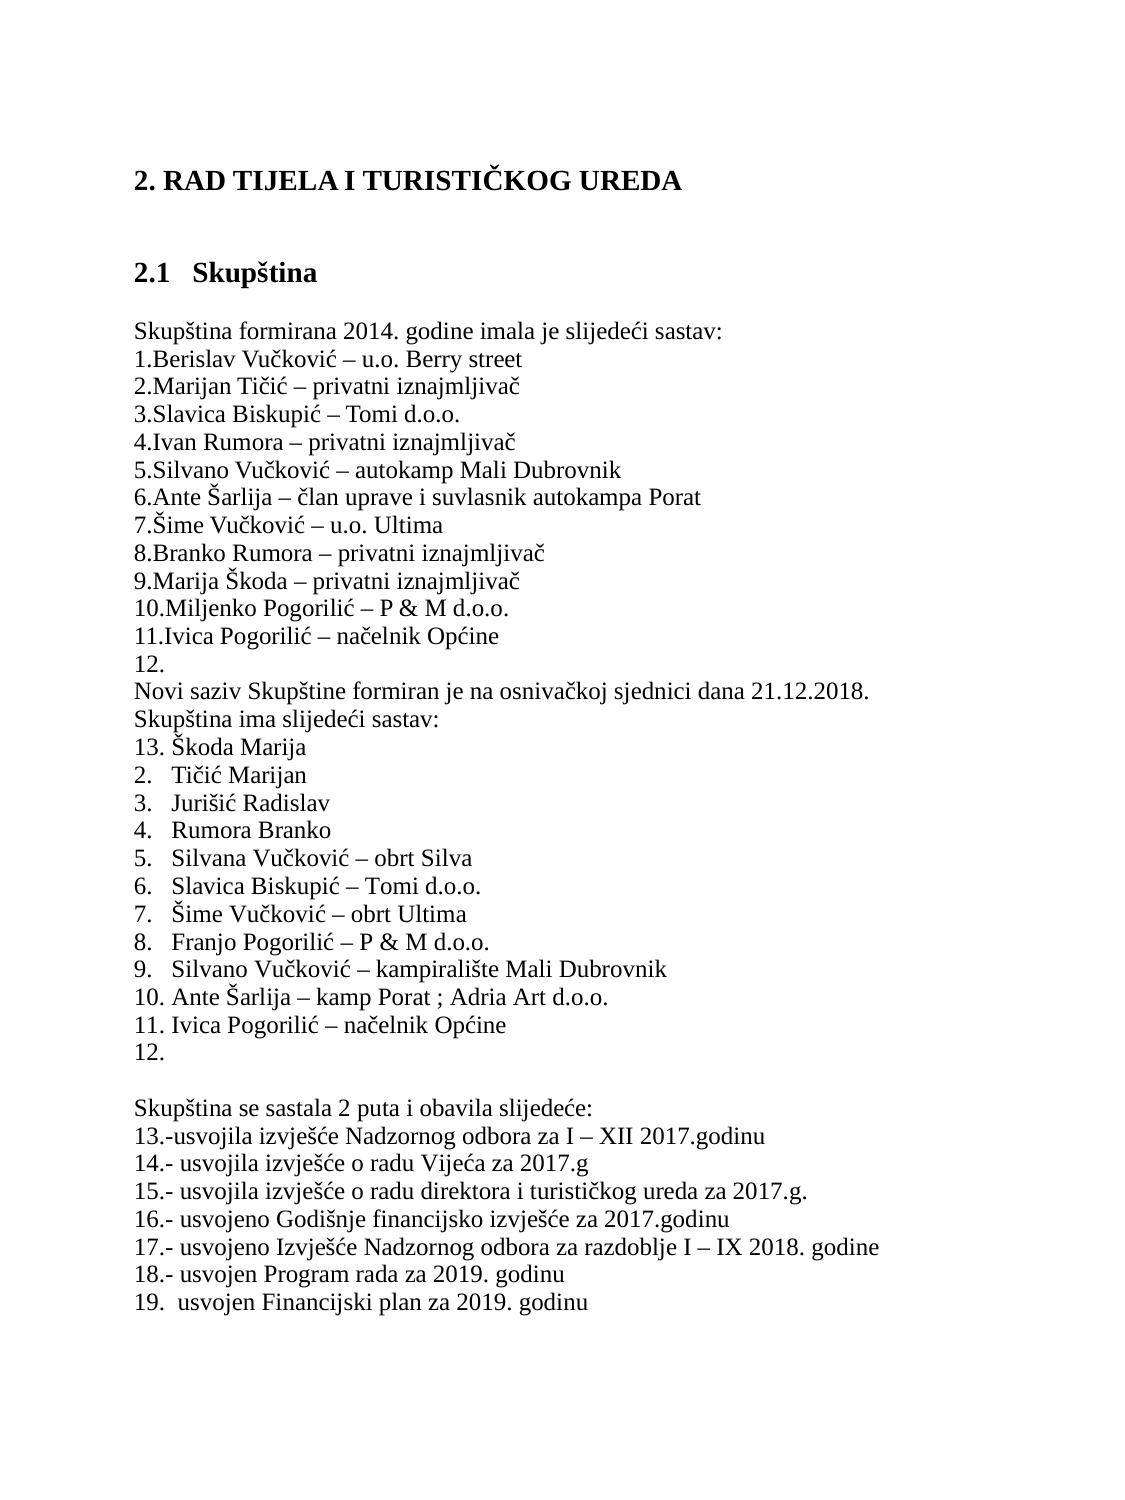

2. RAD TIJELA I TURISTIČKOG UREDA
2.1 Skupština
Skupština formirana 2014. godine imala je slijedeći sastav:
Berislav Vučković – u.o. Berry street
Marijan Tičić – privatni iznajmljivač
Slavica Biskupić – Tomi d.o.o.
Ivan Rumora – privatni iznajmljivač
Silvano Vučković – autokamp Mali Dubrovnik
Ante Šarlija – član uprave i suvlasnik autokampa Porat
Šime Vučković – u.o. Ultima
Branko Rumora – privatni iznajmljivač
Marija Škoda – privatni iznajmljivač
Miljenko Pogorilić – P & M d.o.o.
Ivica Pogorilić – načelnik Općine
Novi saziv Skupštine formiran je na osnivačkoj sjednici dana 21.12.2018.
Skupština ima slijedeći sastav:
Škoda Marija
Tičić Marijan
Jurišić Radislav
Rumora Branko
Silvana Vučković – obrt Silva
Slavica Biskupić – Tomi d.o.o.
Šime Vučković – obrt Ultima
Franjo Pogorilić – P & M d.o.o.
Silvano Vučković – kampiralište Mali Dubrovnik
Ante Šarlija – kamp Porat ; Adria Art d.o.o.
Ivica Pogorilić – načelnik Općine
Skupština se sastala 2 puta i obavila slijedeće:
-usvojila izvješće Nadzornog odbora za I – XII 2017.godinu
- usvojila izvješće o radu Vijeća za 2017.g
- usvojila izvješće o radu direktora i turističkog ureda za 2017.g.
- usvojeno Godišnje financijsko izvješće za 2017.godinu
- usvojeno Izvješće Nadzornog odbora za razdoblje I – IX 2018. godine
- usvojen Program rada za 2019. godinu
 usvojen Financijski plan za 2019. godinu